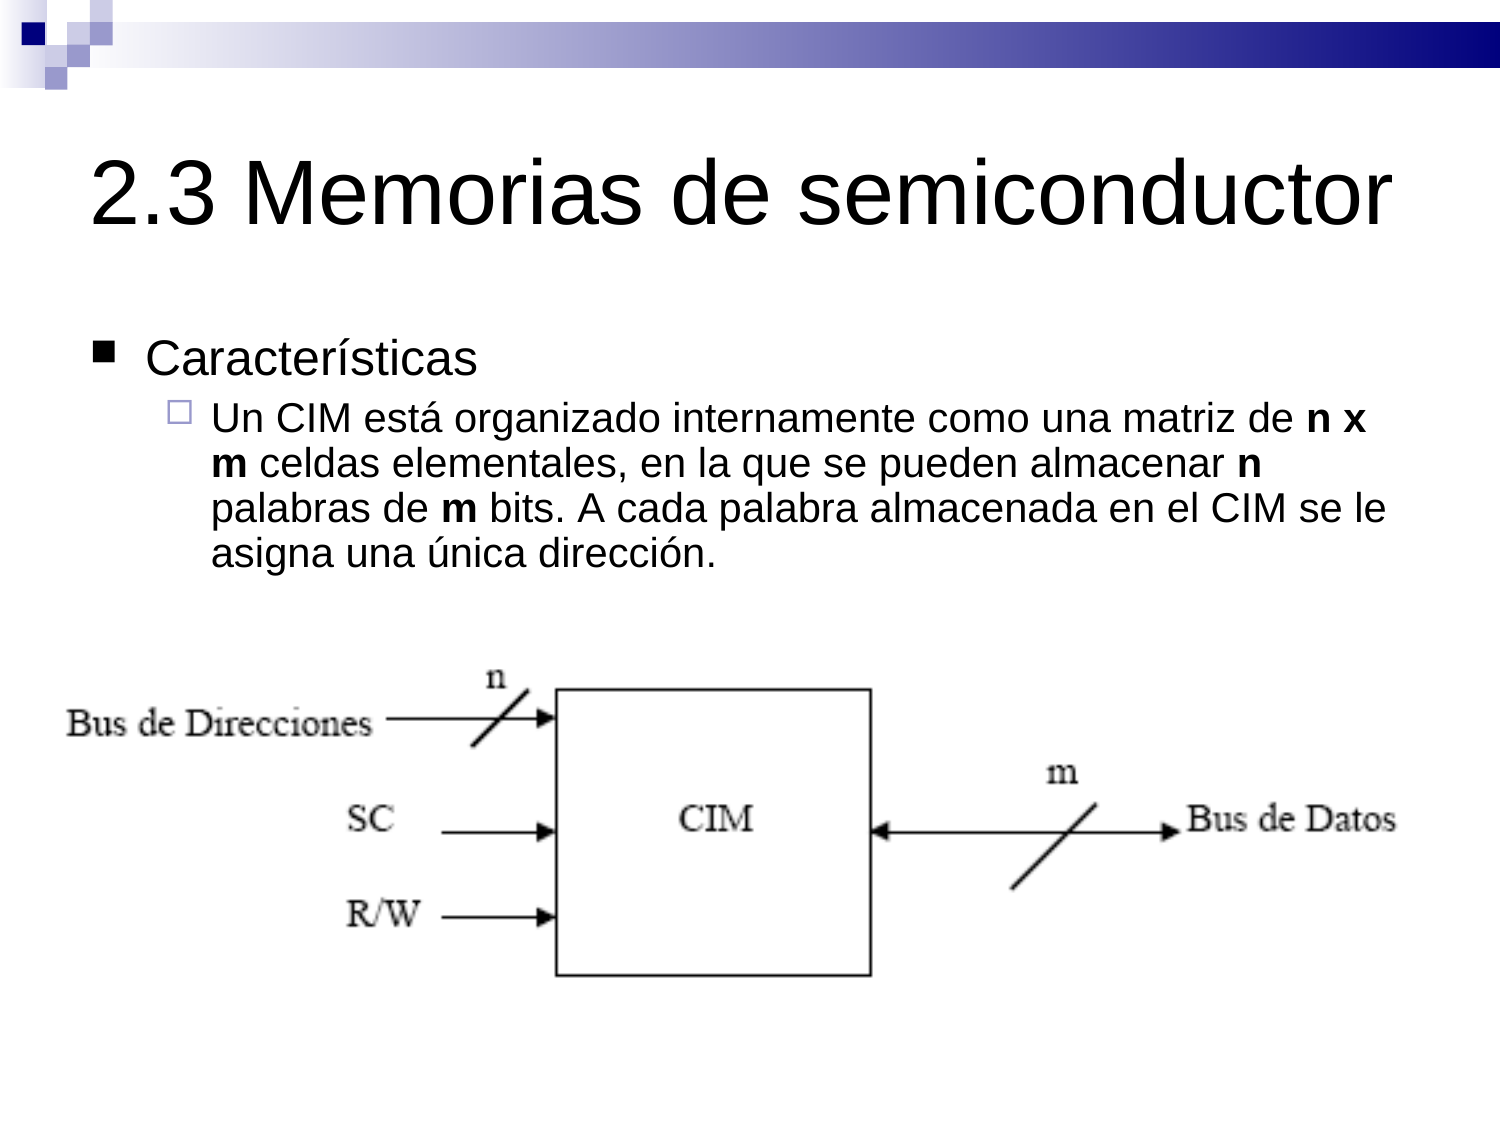

# 2.3 Memorias de semiconductor
Características
Un CIM está organizado internamente como una matriz de n x m celdas elementales, en la que se pueden almacenar n palabras de m bits. A cada palabra almacenada en el CIM se le asigna una única dirección.